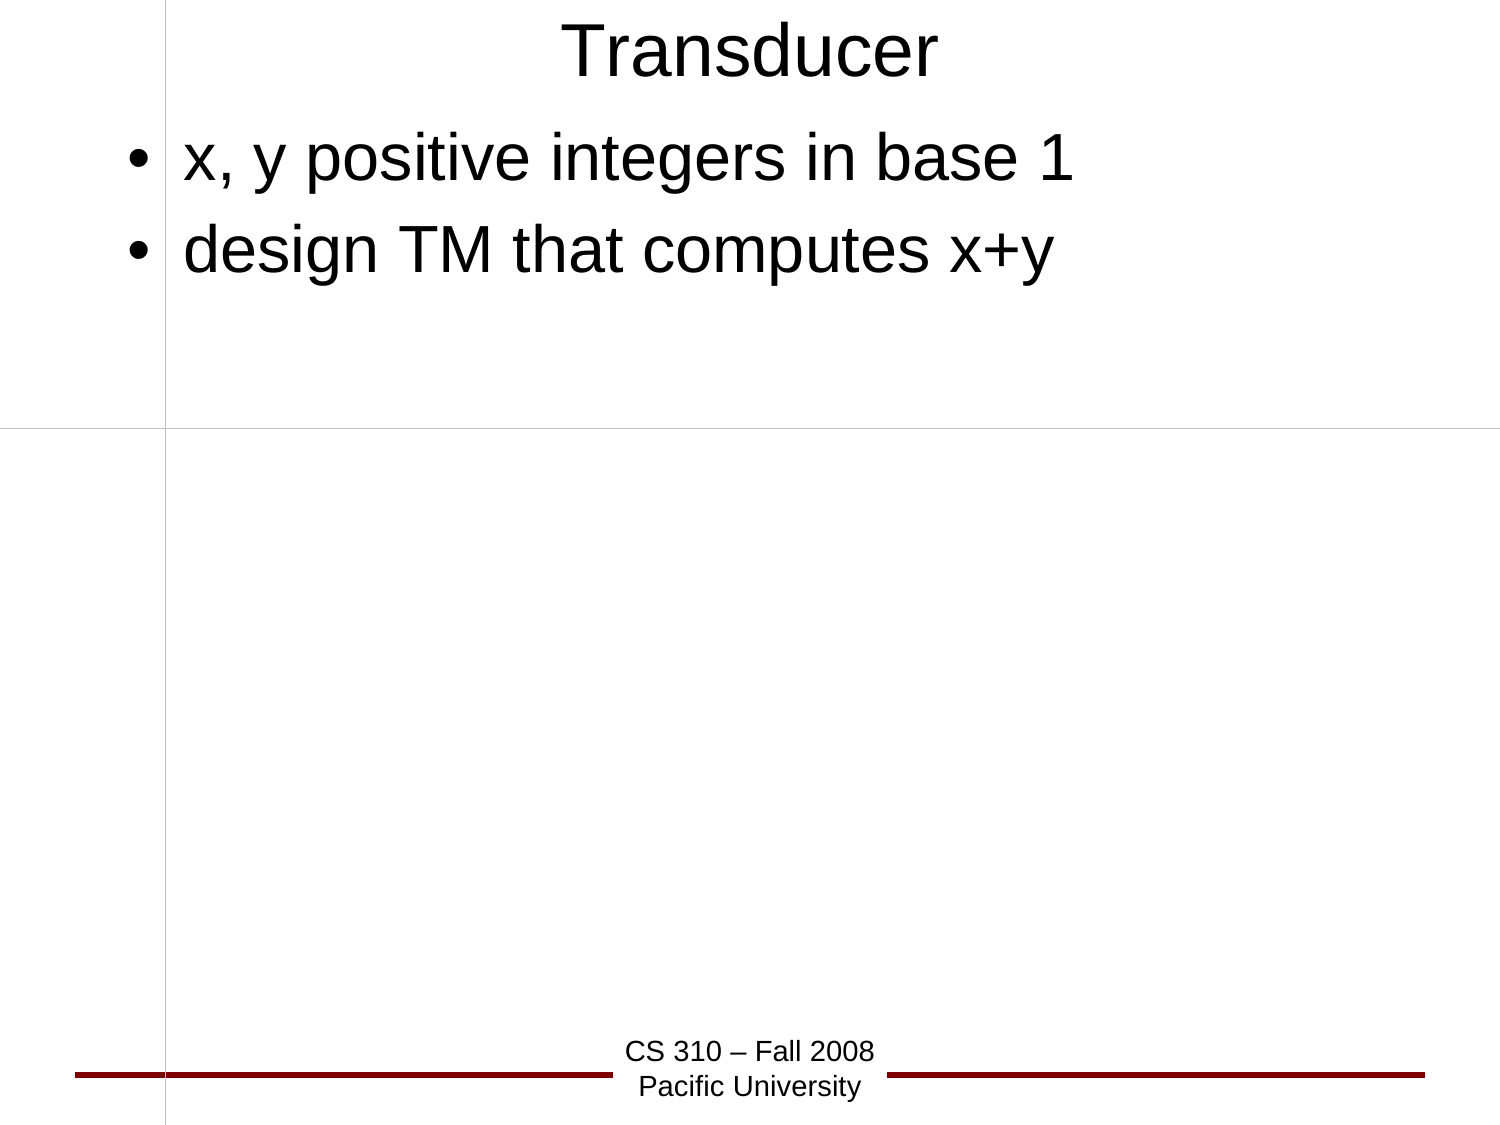

# Transducer
x, y positive integers in base 1
design TM that computes x+y